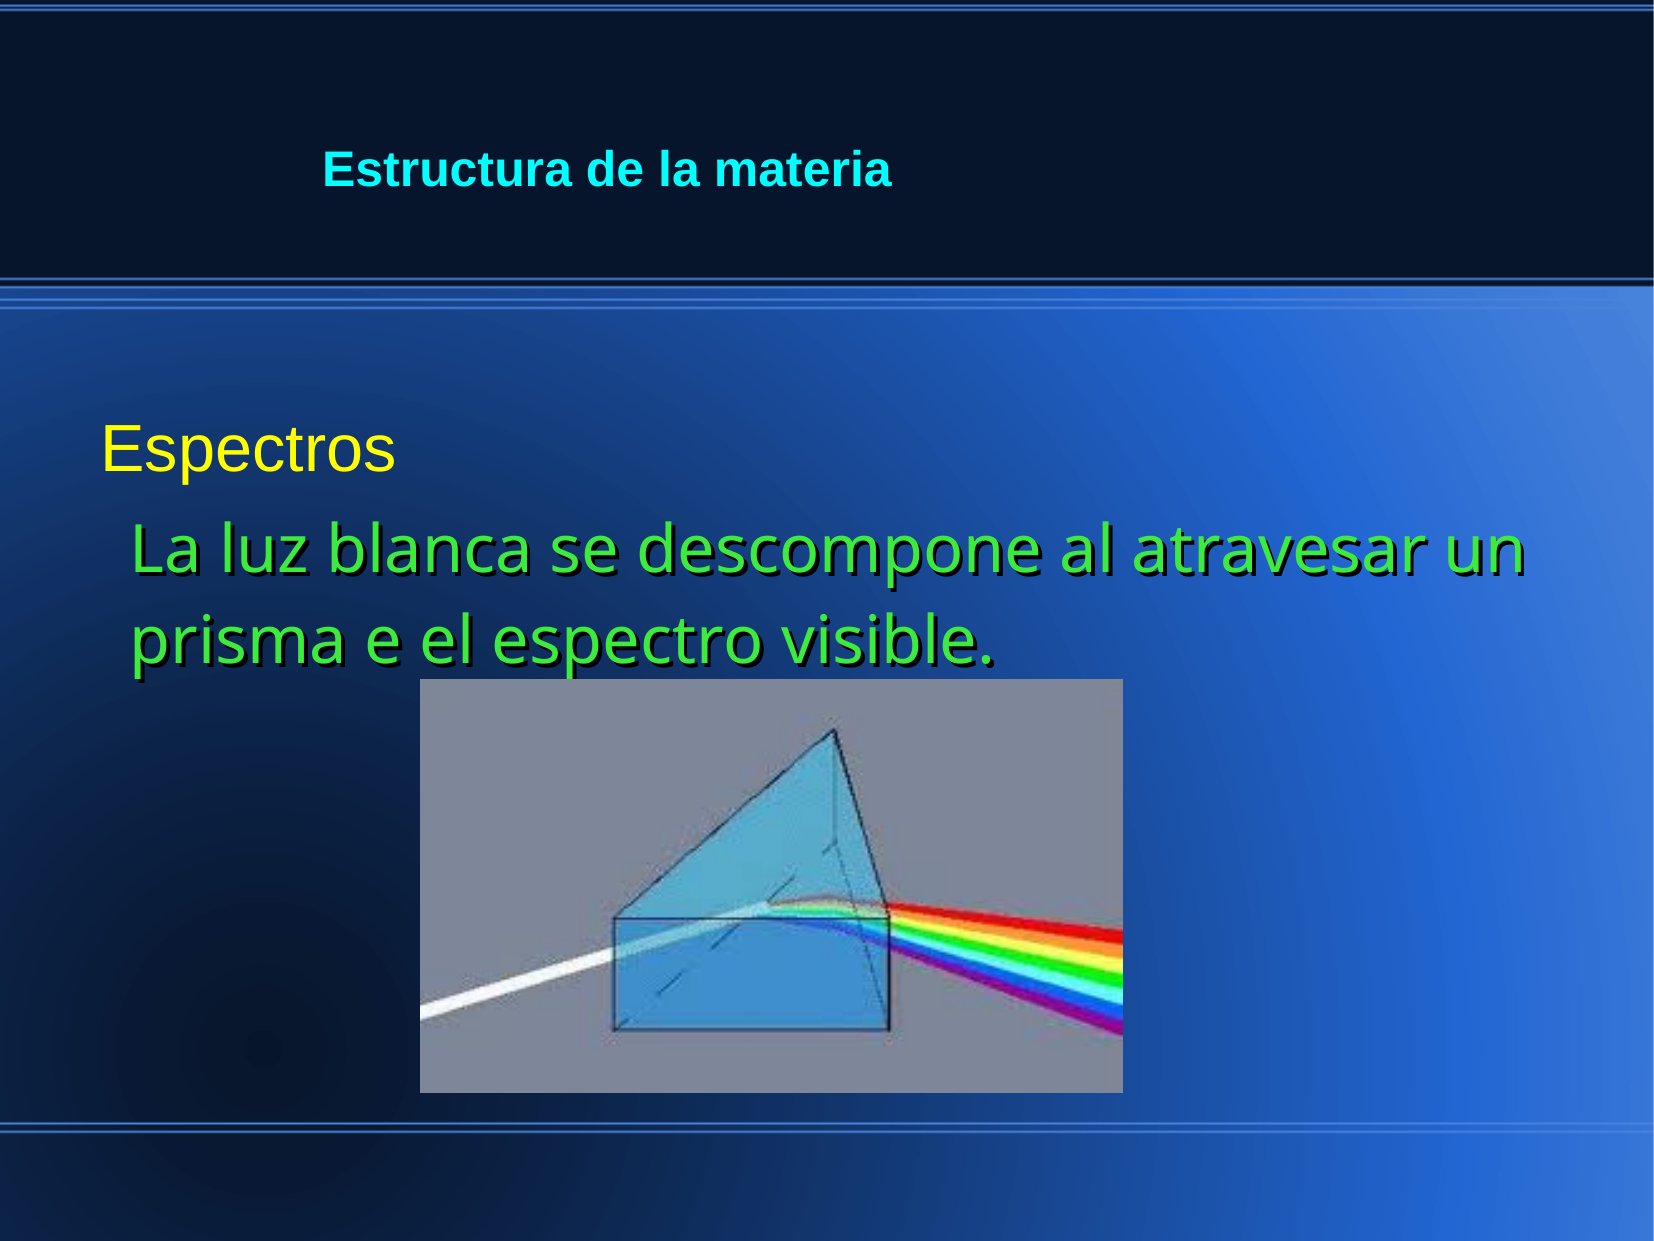

Estructura de la materia
# Espectros
La luz blanca se descompone al atravesar un prisma e el espectro visible.